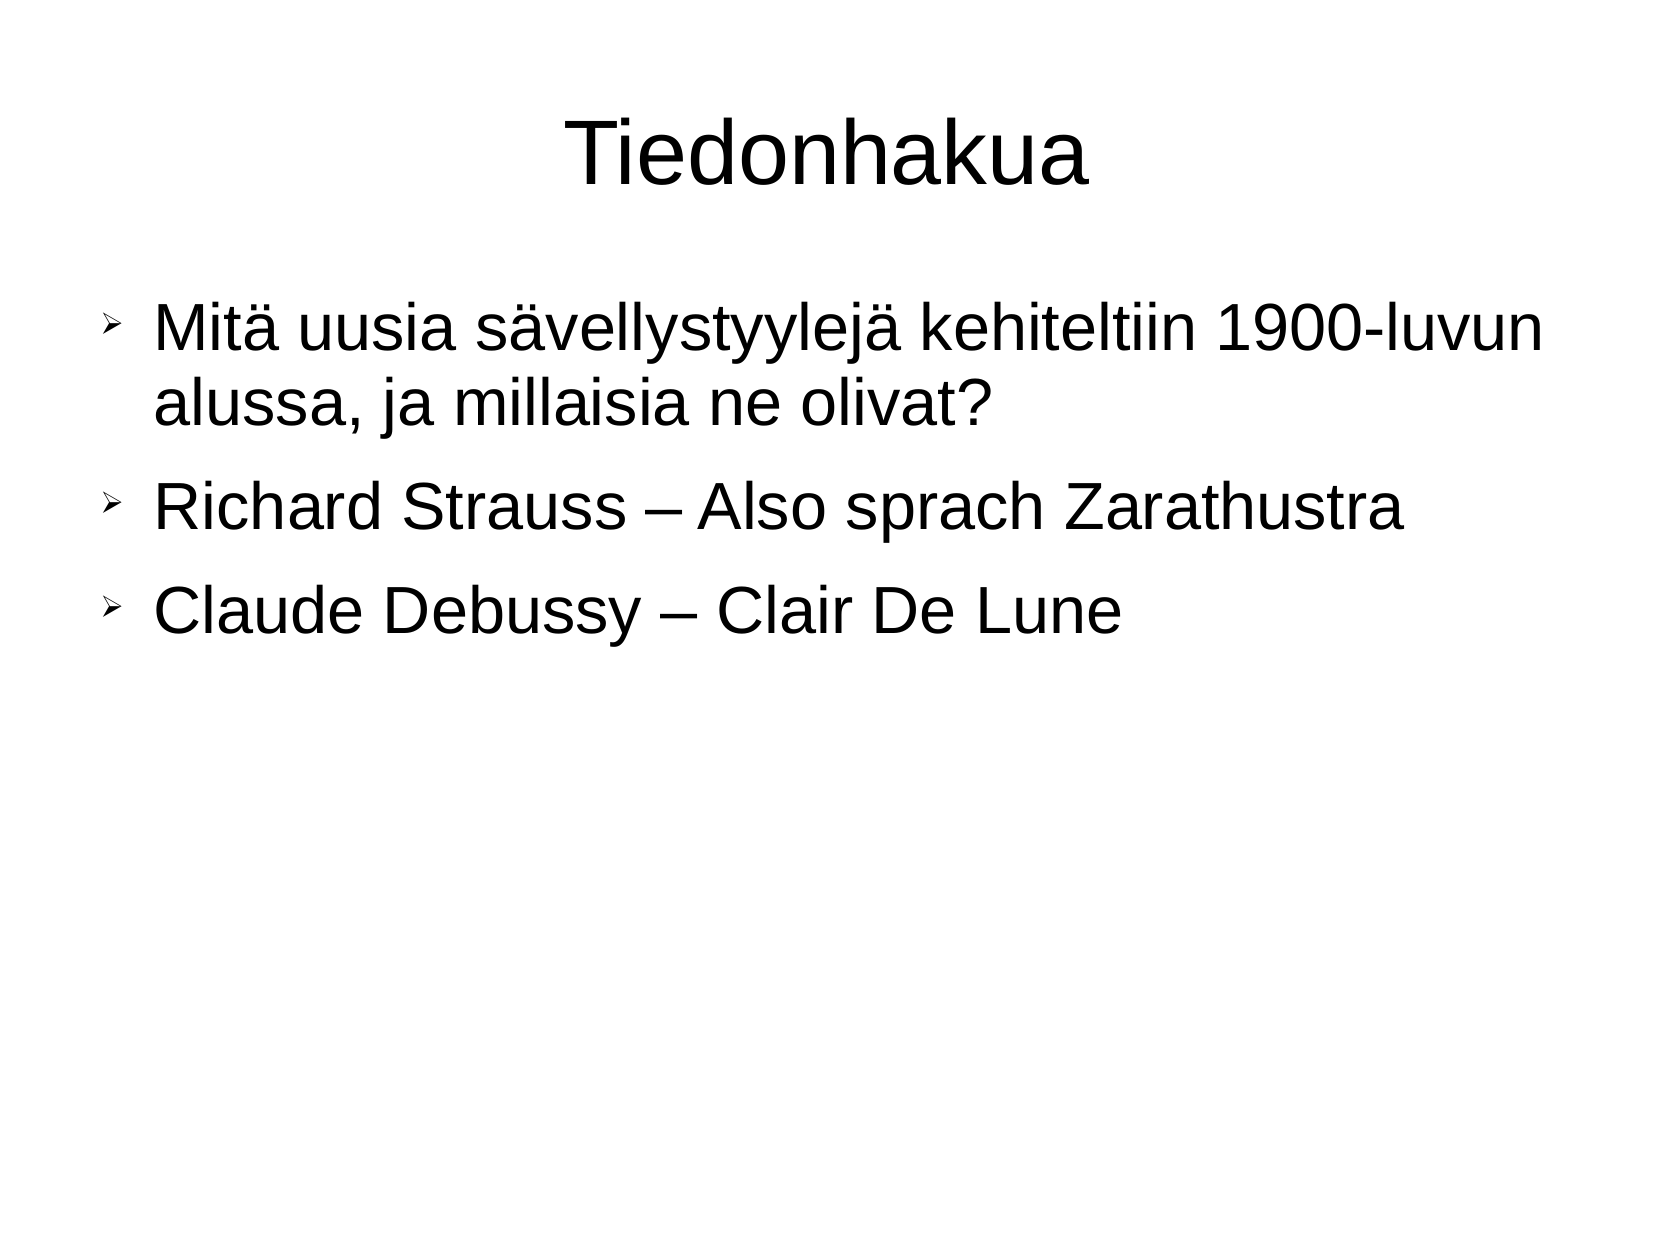

# Tiedonhakua
Mitä uusia sävellystyylejä kehiteltiin 1900-luvun alussa, ja millaisia ne olivat?
Richard Strauss – Also sprach Zarathustra
Claude Debussy – Clair De Lune